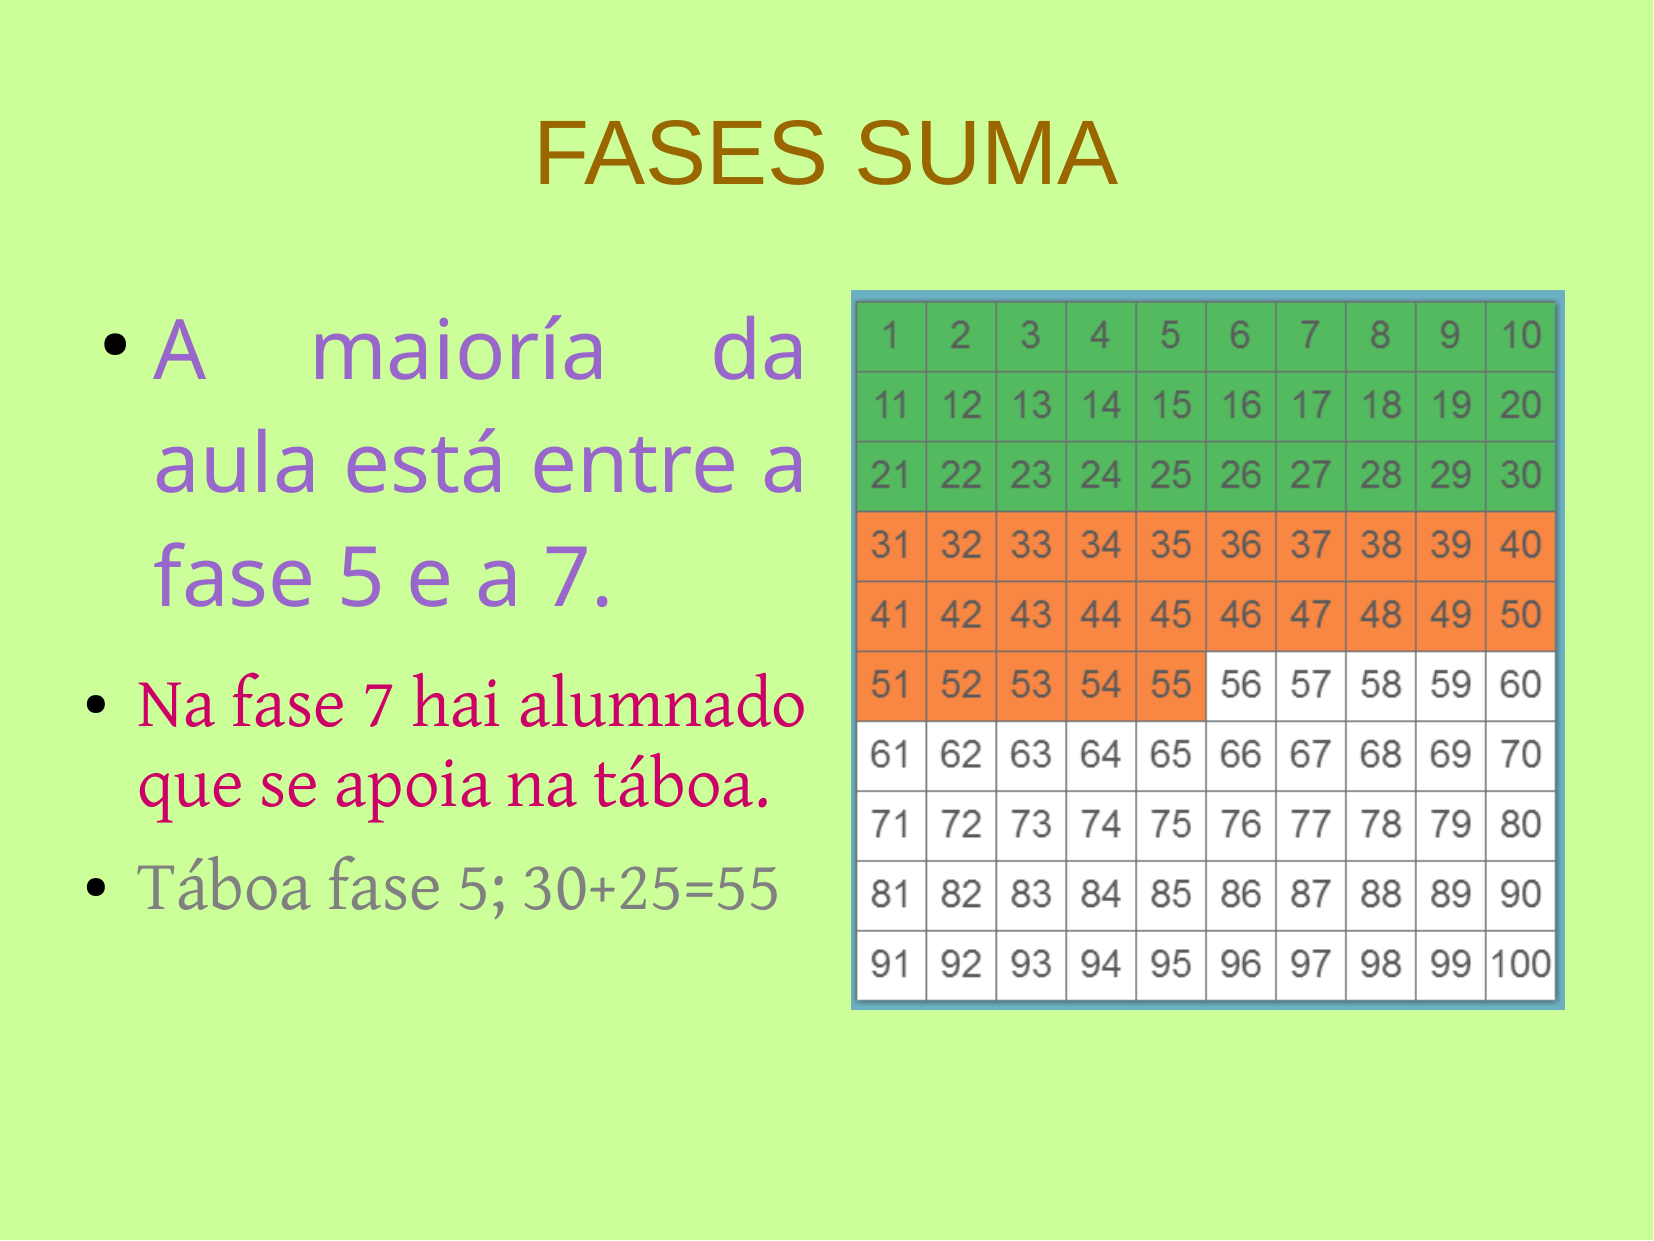

# FASES SUMA
A maioría da aula está entre a fase 5 e a 7.
Na fase 7 hai alumnado que se apoia na táboa.
Táboa fase 5; 30+25=55